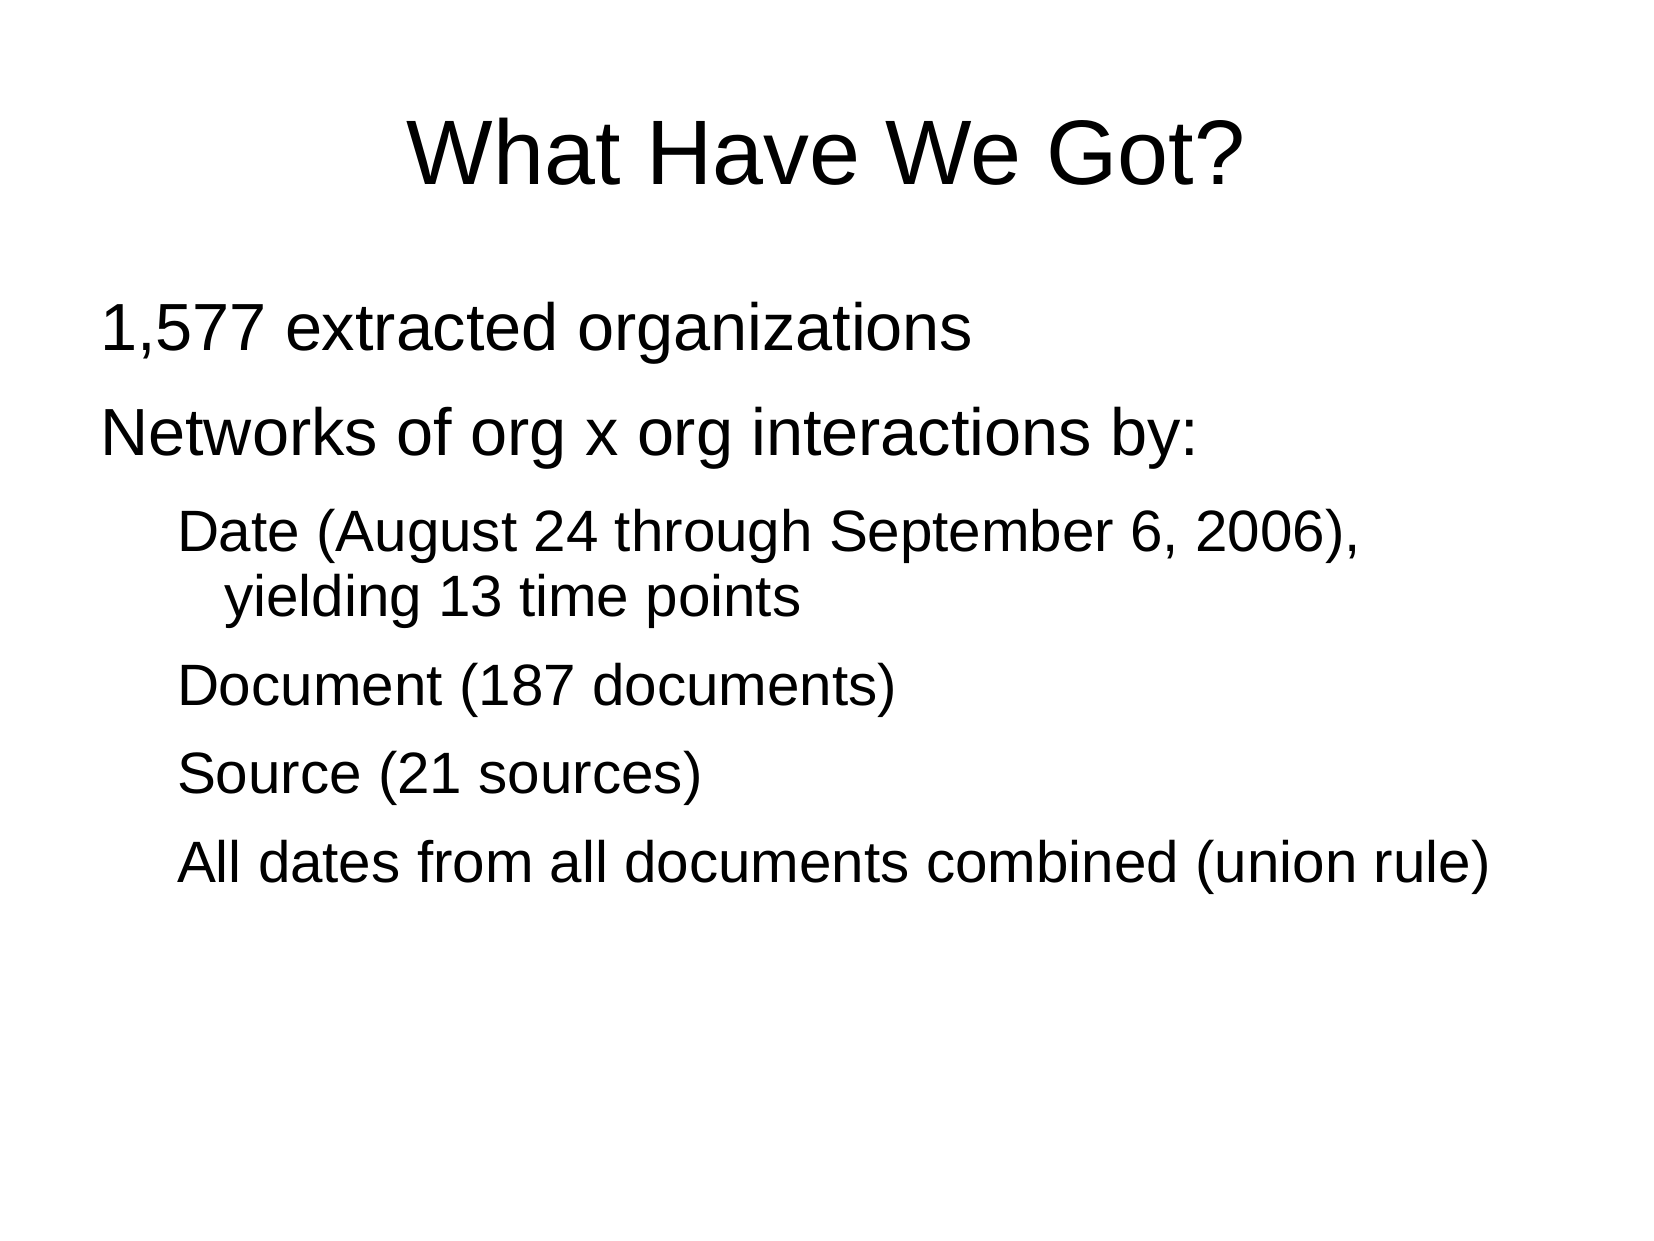

# What Have We Got?
1,577 extracted organizations
Networks of org x org interactions by:
Date (August 24 through September 6, 2006), yielding 13 time points
Document (187 documents)
Source (21 sources)
All dates from all documents combined (union rule)